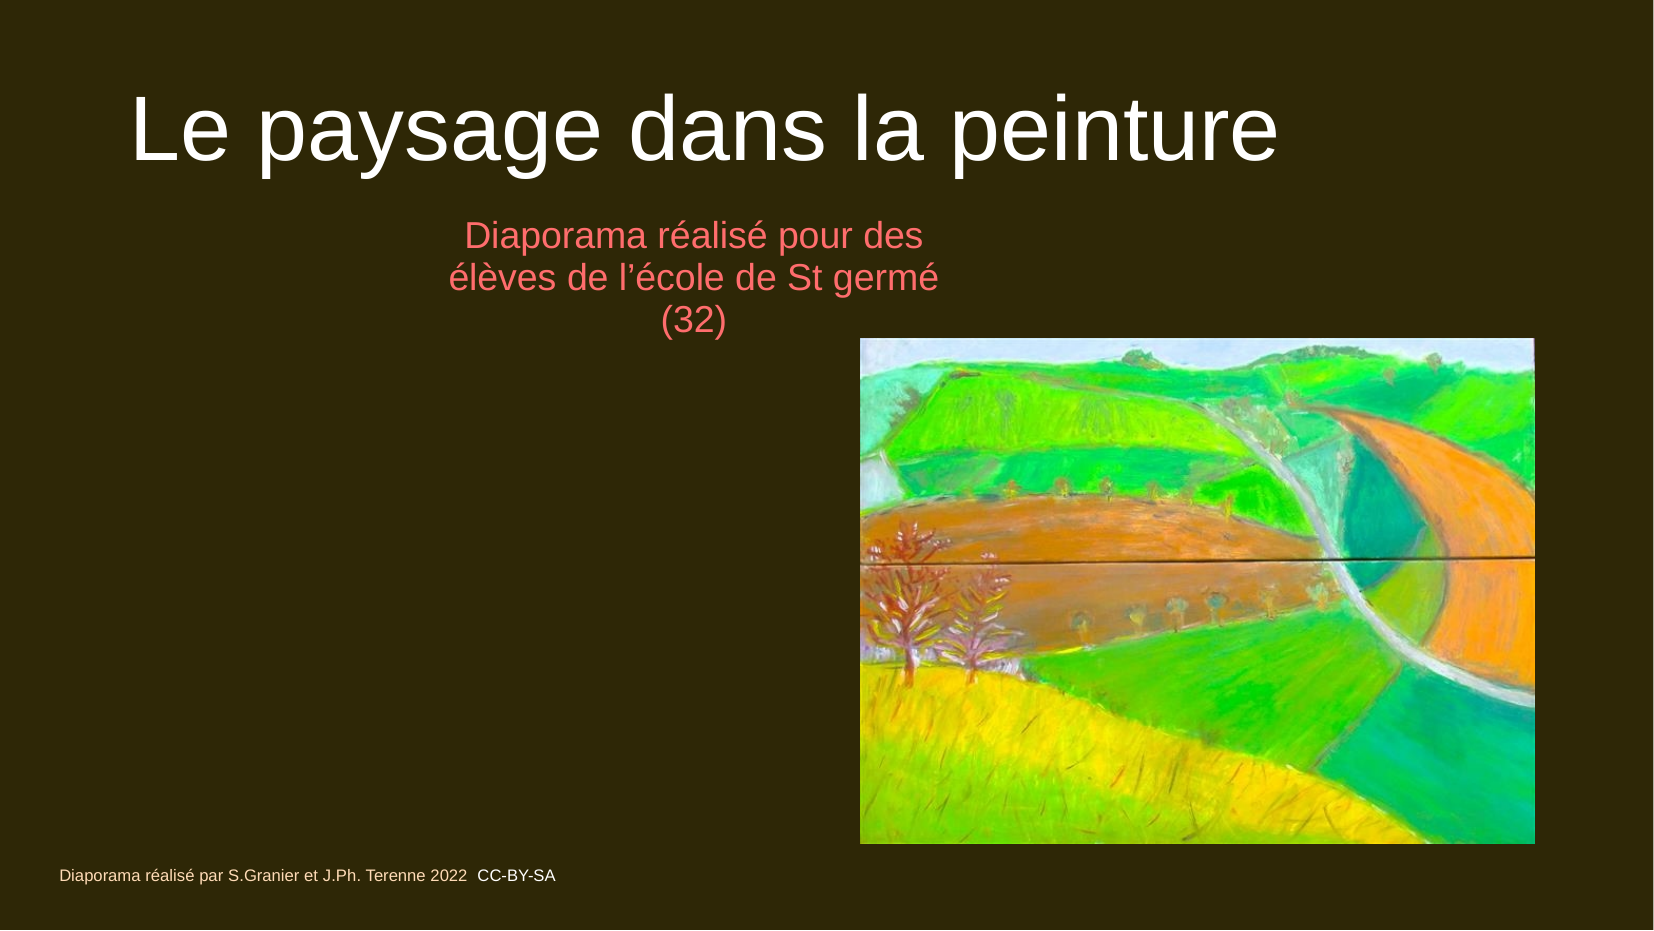

# Le paysage dans la peinture
Diaporama réalisé pour des élèves de l’école de St germé (32)
Diaporama réalisé par S.Granier et J.Ph. Terenne 2022 CC-BY-SA